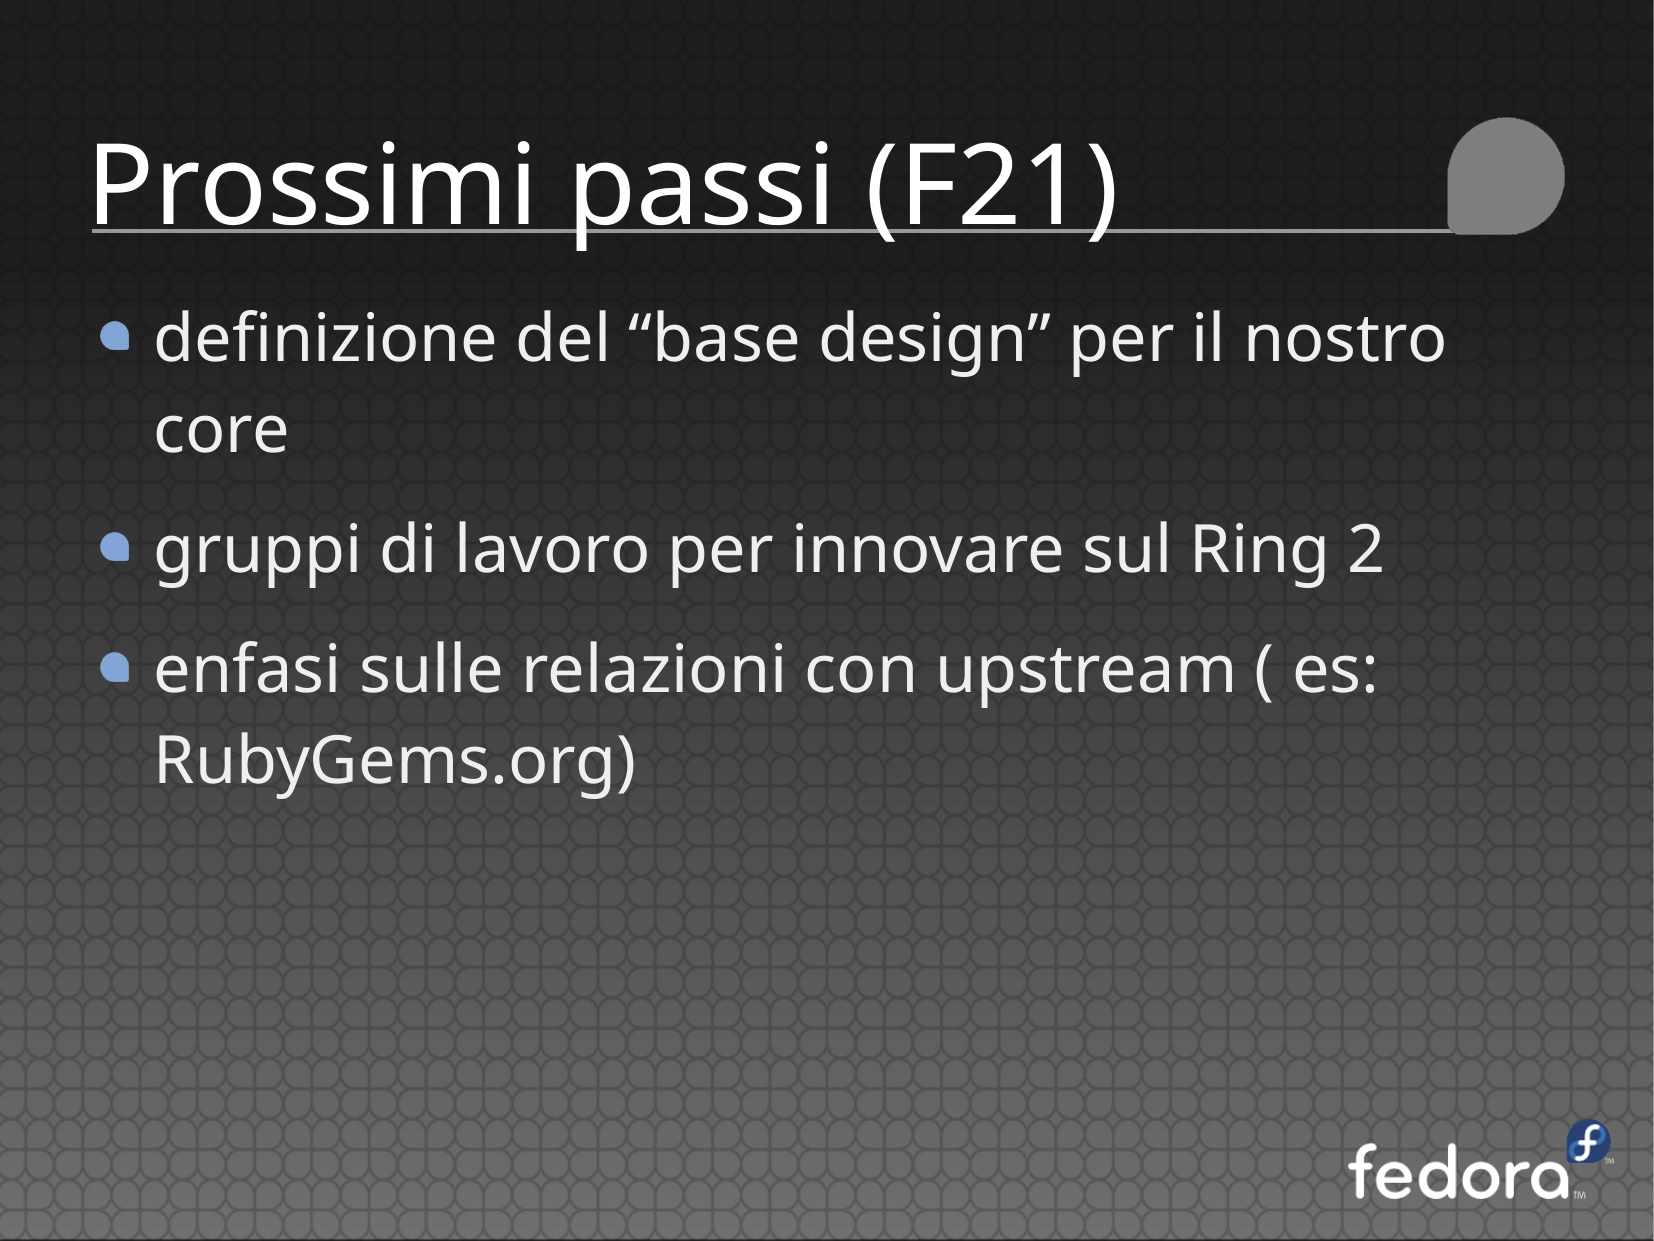

# Prossimi passi (F21)
definizione del “base design” per il nostro core
gruppi di lavoro per innovare sul Ring 2
enfasi sulle relazioni con upstream ( es: RubyGems.org)